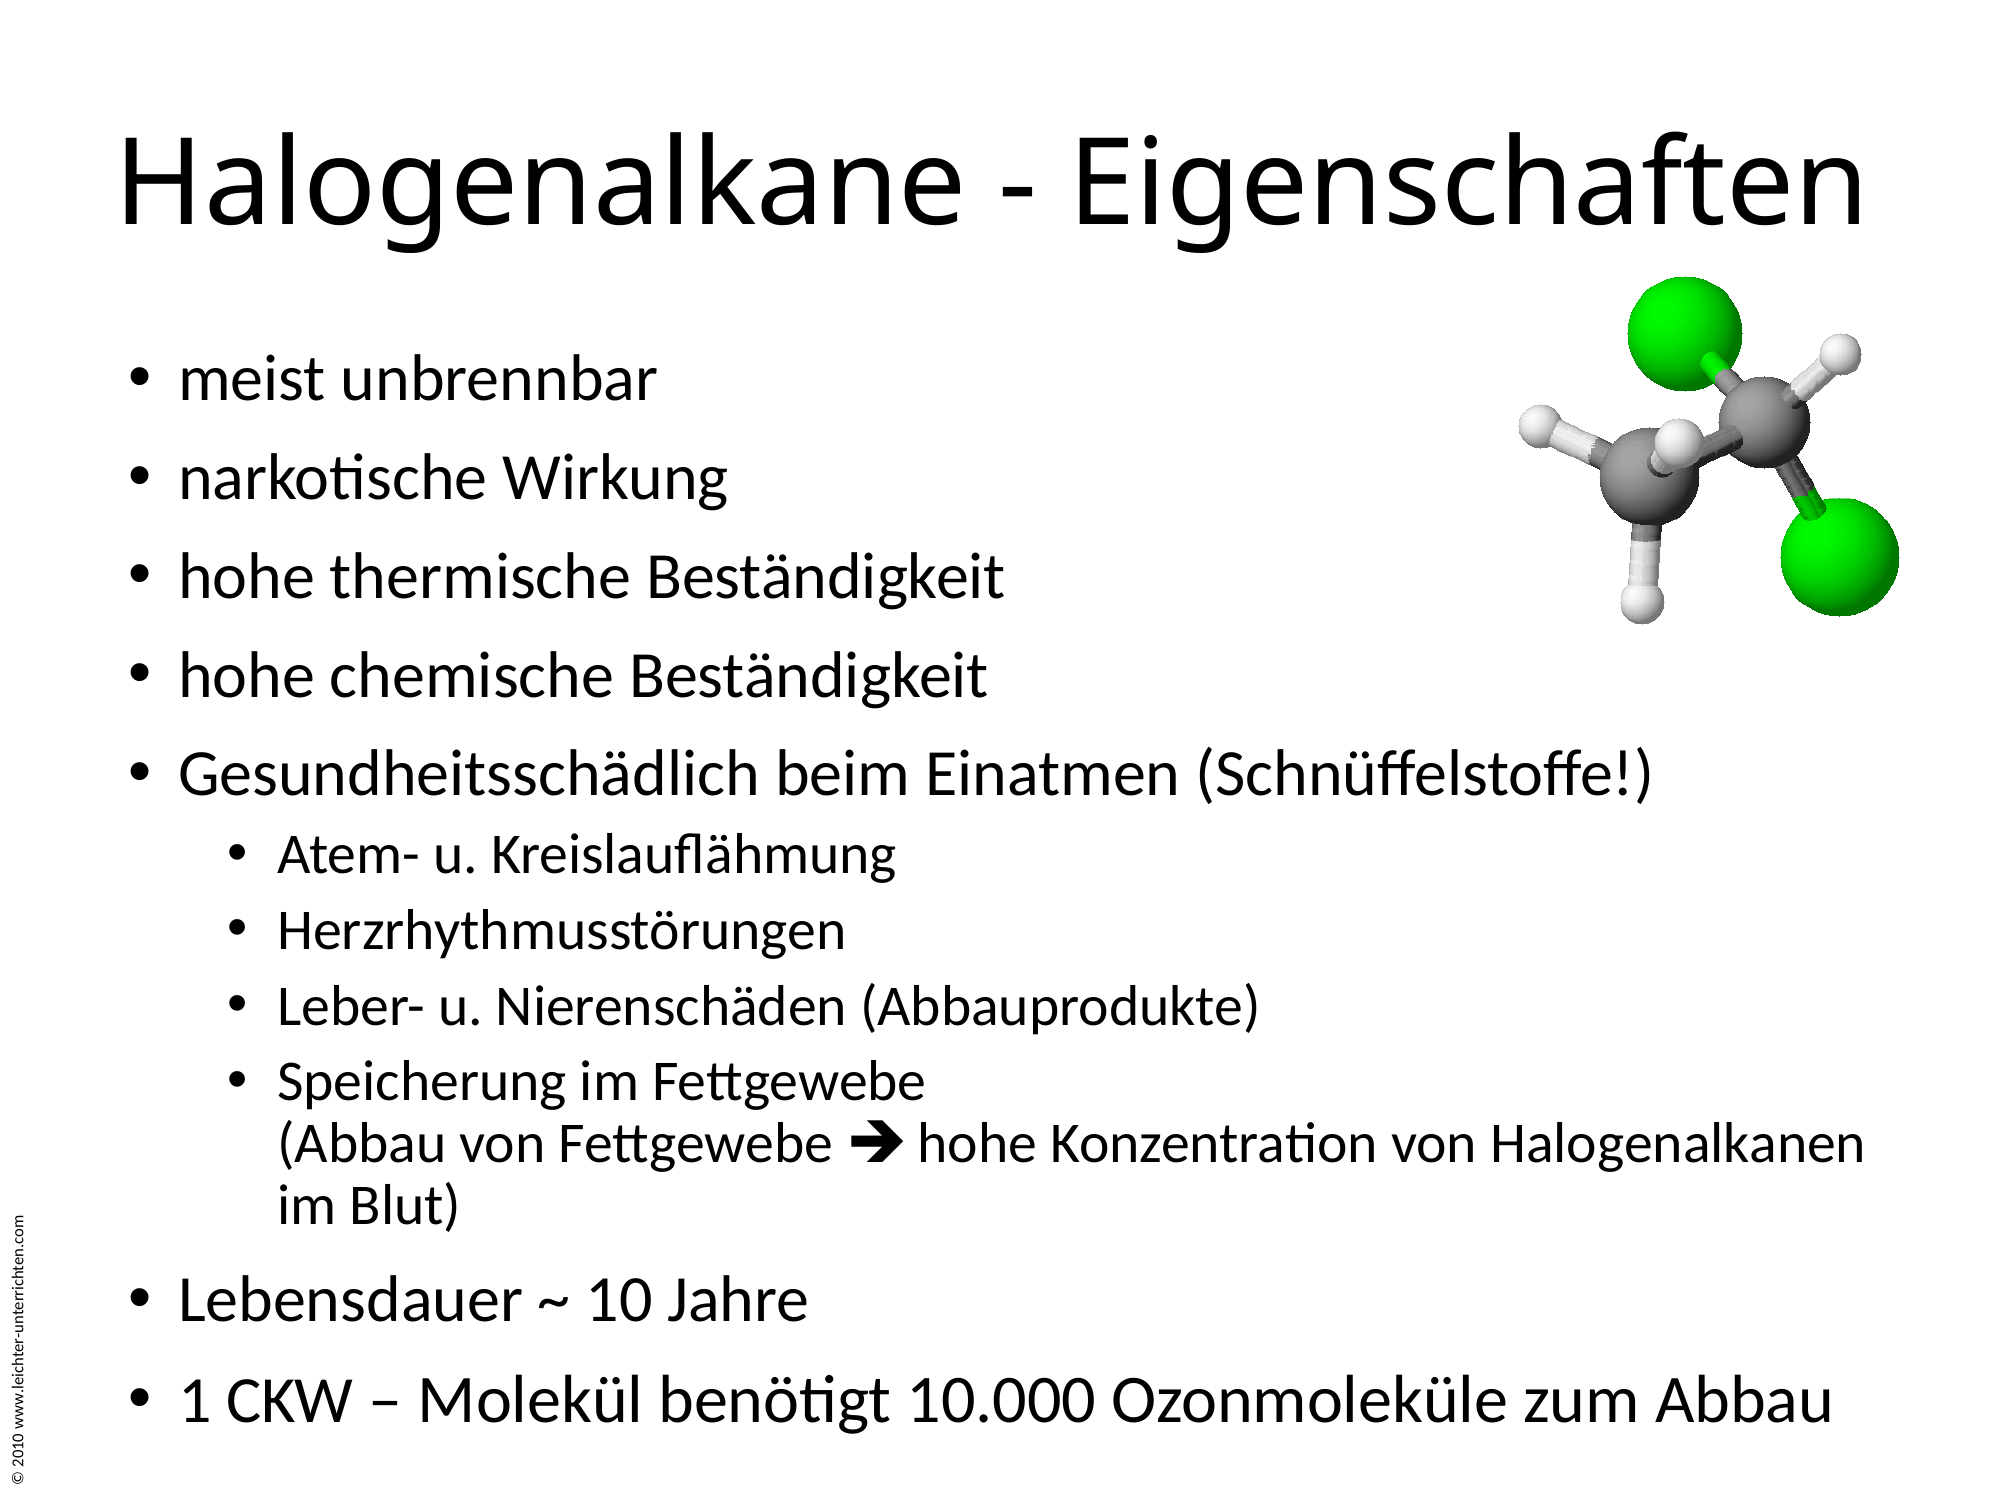

# Halogenalkane - Eigenschaften
meist unbrennbar
narkotische Wirkung
hohe thermische Beständigkeit
hohe chemische Beständigkeit
Gesundheitsschädlich beim Einatmen (Schnüffelstoffe!)
Atem- u. Kreislauflähmung
Herzrhythmusstörungen
Leber- u. Nierenschäden (Abbauprodukte)
Speicherung im Fettgewebe
(Abbau von Fettgewebe  hohe Konzentration von Halogenalkanen
im Blut)
Lebensdauer ~ 10 Jahre
1 CKW – Molekül benötigt 10.000 Ozonmoleküle zum Abbau